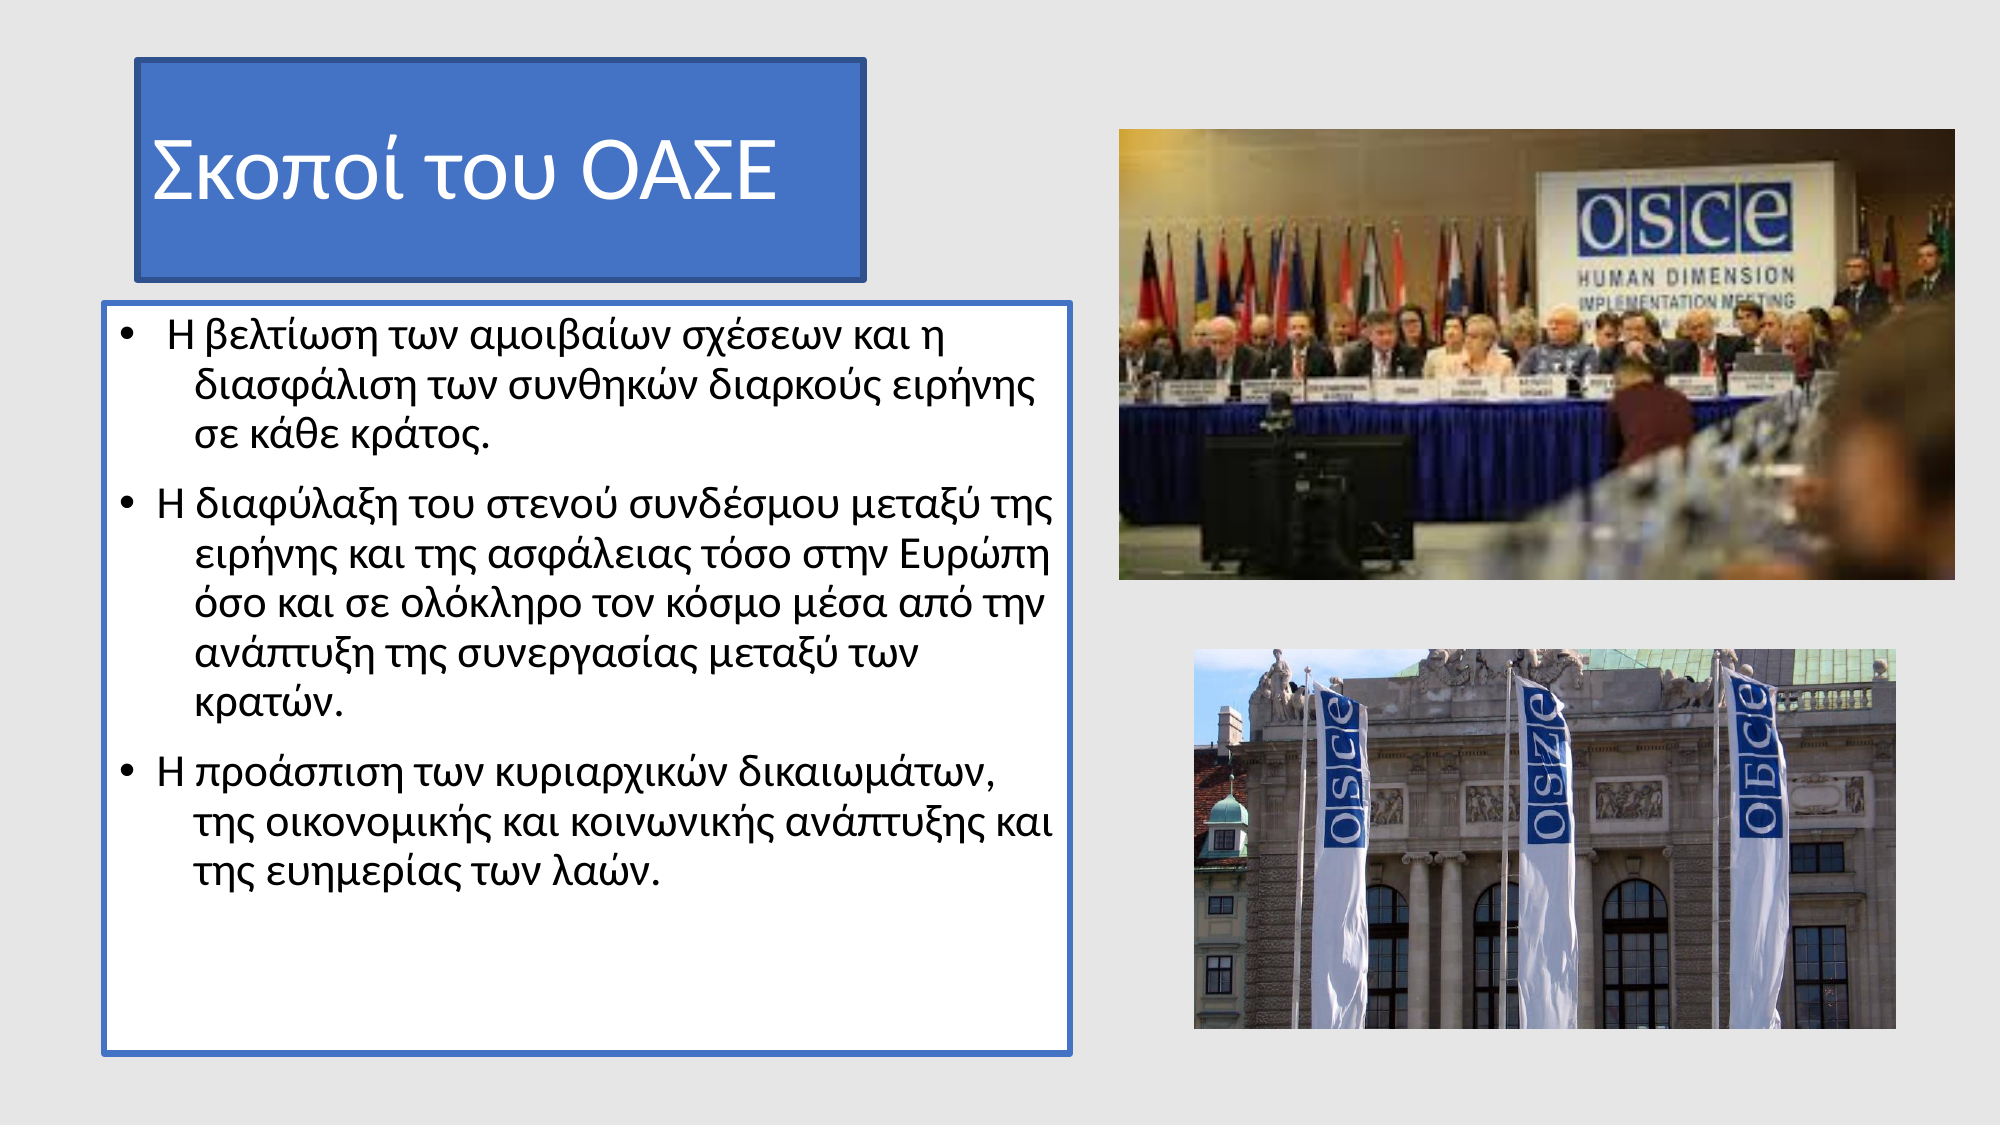

# Σκοποί του ΟΑΣΕ
 Η βελτίωση των αμοιβαίων σχέσεων και η διασφάλιση των συνθηκών διαρκούς ειρήνης σε κάθε κράτος.
Η διαφύλαξη του στενού συνδέσμου μεταξύ της ειρήνης και της ασφάλειας τόσο στην Ευρώπη όσο και σε ολόκληρο τον κόσμο μέσα από την ανάπτυξη της συνεργασίας μεταξύ των κρατών.
Η προάσπιση των κυριαρχικών δικαιωμάτων, της οικονομικής και κοινωνικής ανάπτυξης και της ευημερίας των λαών.